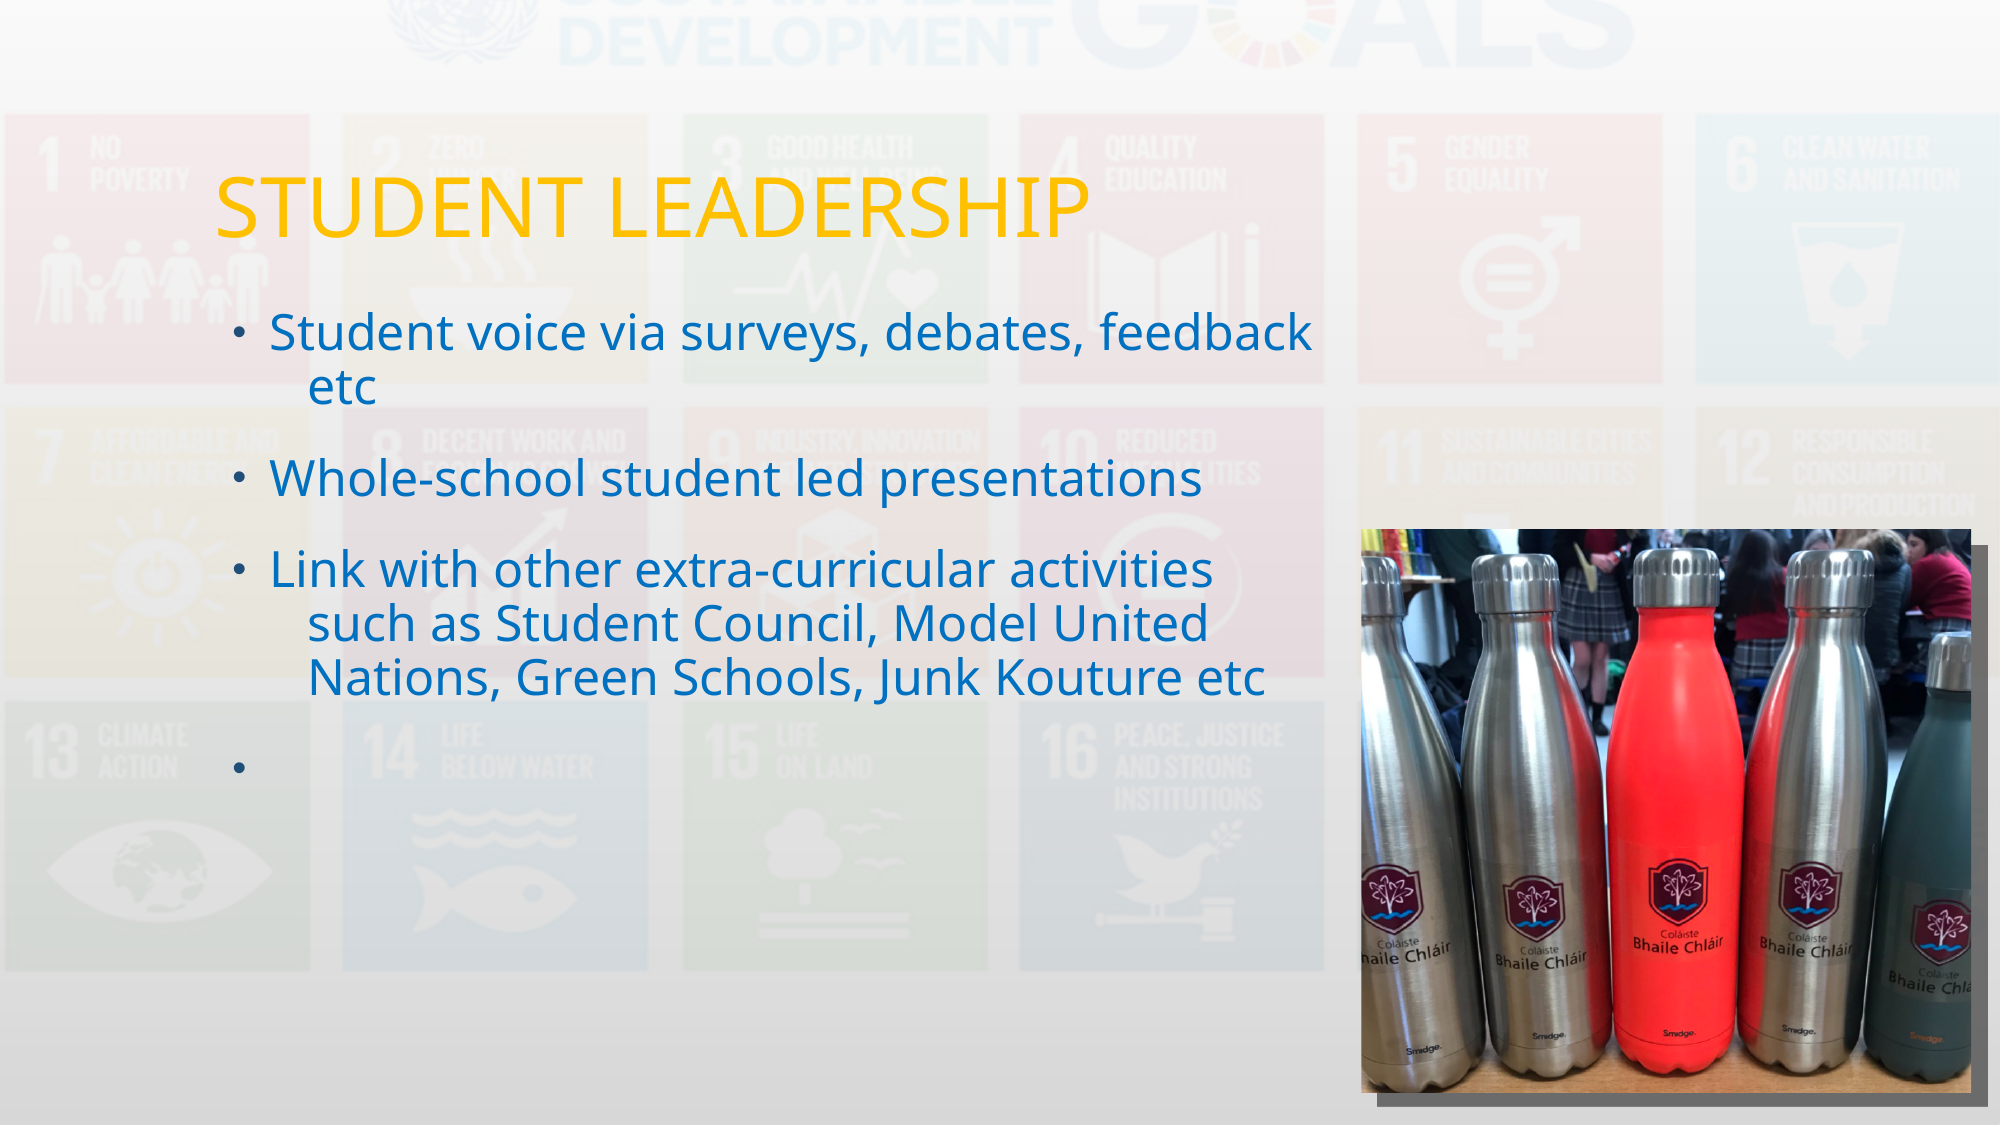

# Student leadership
Student voice via surveys, debates, feedback etc
Whole-school student led presentations
Link with other extra-curricular activities such as Student Council, Model United Nations, Green Schools, Junk Kouture etc